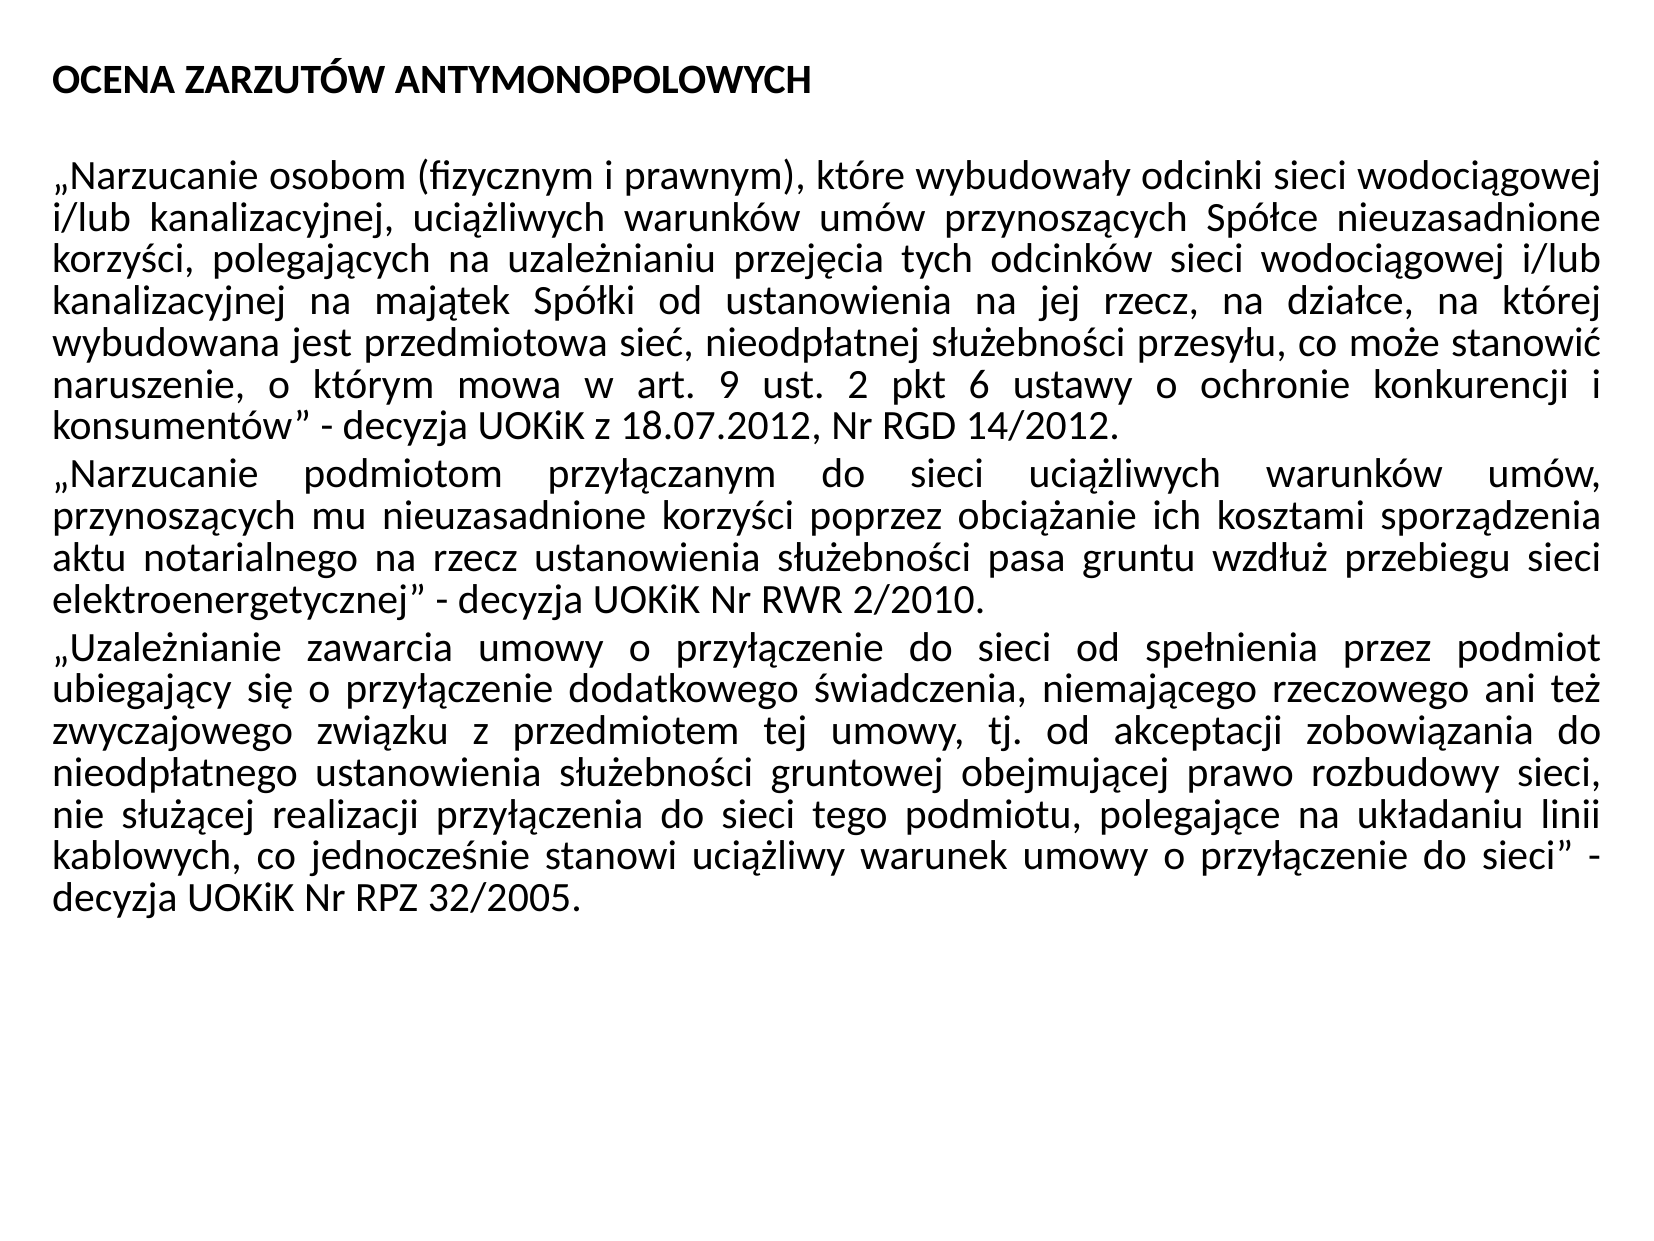

#
OCENA ZARZUTÓW ANTYMONOPOLOWYCH
„Narzucanie osobom (fizycznym i prawnym), które wybudowały odcinki sieci wodociągowej i/lub kanalizacyjnej, uciążliwych warunków umów przynoszących Spółce nieuzasadnione korzyści, polegających na uzależnianiu przejęcia tych odcinków sieci wodociągowej i/lub kanalizacyjnej na majątek Spółki od ustanowienia na jej rzecz, na działce, na której wybudowana jest przedmiotowa sieć, nieodpłatnej służebności przesyłu, co może stanowić naruszenie, o którym mowa w art. 9 ust. 2 pkt 6 ustawy o ochronie konkurencji i konsumentów” - decyzja UOKiK z 18.07.2012, Nr RGD 14/2012.
„Narzucanie podmiotom przyłączanym do sieci uciążliwych warunków umów, przynoszących mu nieuzasadnione korzyści poprzez obciążanie ich kosztami sporządzenia aktu notarialnego na rzecz ustanowienia służebności pasa gruntu wzdłuż przebiegu sieci elektroenergetycznej” - decyzja UOKiK Nr RWR 2/2010.
„Uzależnianie zawarcia umowy o przyłączenie do sieci od spełnienia przez podmiot ubiegający się o przyłączenie dodatkowego świadczenia, niemającego rzeczowego ani też zwyczajowego związku z przedmiotem tej umowy, tj. od akceptacji zobowiązania do nieodpłatnego ustanowienia służebności gruntowej obejmującej prawo rozbudowy sieci, nie służącej realizacji przyłączenia do sieci tego podmiotu, polegające na układaniu linii kablowych, co jednocześnie stanowi uciążliwy warunek umowy o przyłączenie do sieci” - decyzja UOKiK Nr RPZ 32/2005.